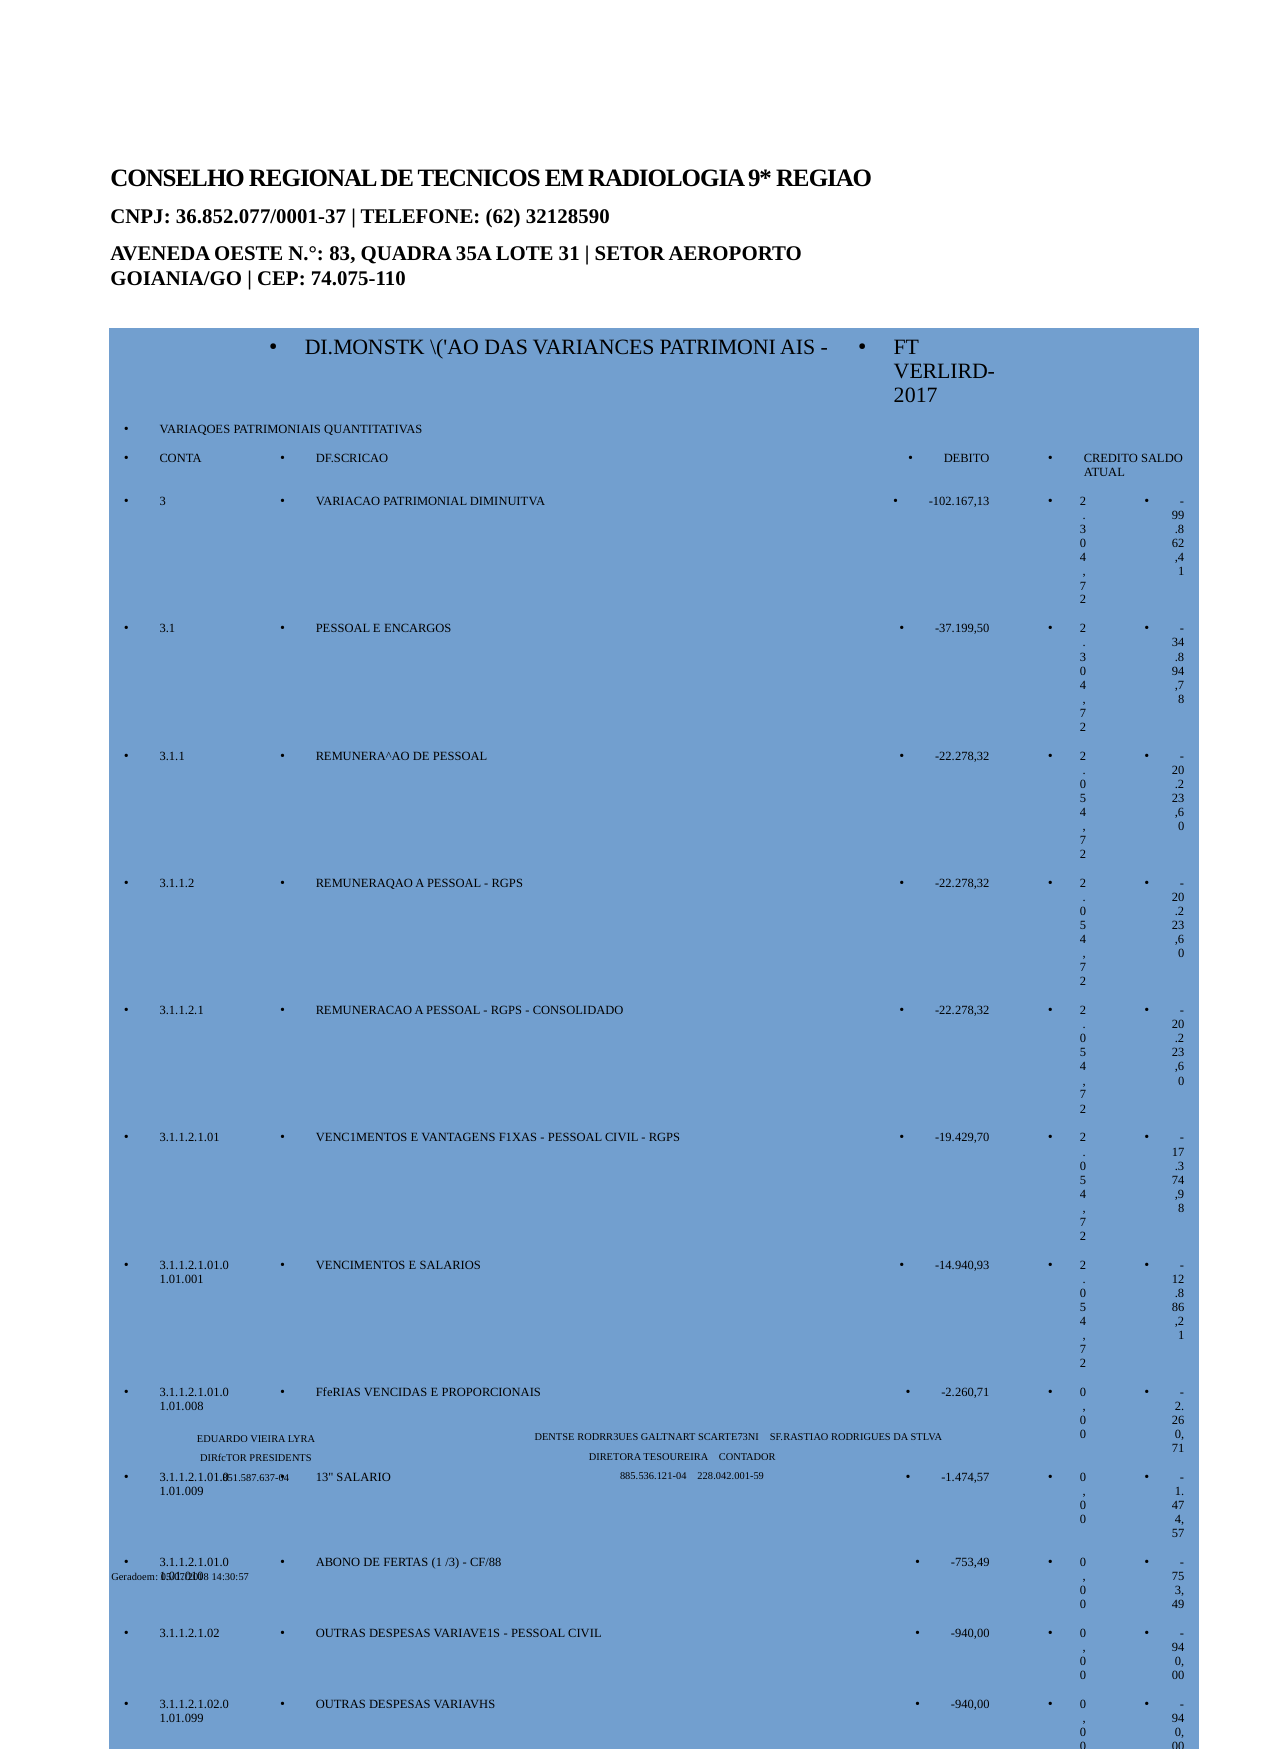

CONSELHO REGIONAL DE TECNICOS EM RADIOLOGIA 9* REGIAO
CNPJ: 36.852.077/0001-37 | TELEFONE: (62) 32128590
AVENEDA OESTE N.°: 83, QUADRA 35A LOTE 31 | SETOR AEROPORTO
GOIANIA/GO | CEP: 74.075-110
| | DI.MONSTK \('AO DAS VARIANCES PATRIMONI AIS - | FT VERLIRD- 2017 | | |
| --- | --- | --- | --- | --- |
| VARIAQOES PATRIMONIAIS QUANTITATIVAS | | | | |
| CONTA | DF.SCRICAO | dEbito | crEdito SALDO ATUAL | |
| 3 | VARIACAO PATRIMONIAL DIMINUITVA | -102.167,13 | 2.304,72 | -99.862,41 |
| 3.1 | PESSOAL E ENCARGOS | -37.199,50 | 2.304,72 | -34.894,78 |
| 3.1.1 | REMUNERA^AO DE PESSOAL | -22.278,32 | 2.054,72 | -20.223,60 |
| 3.1.1.2 | REMUNERAQAO A PESSOAL - RGPS | -22.278,32 | 2.054,72 | -20.223,60 |
| 3.1.1.2.1 | REMUNERACAO A PESSOAL - RGPS - CONSOLIDADO | -22.278,32 | 2.054,72 | -20.223,60 |
| 3.1.1.2.1.01 | VENC1MENTOS E VANTAGENS F1XAS - PESSOAL CIVIL - RGPS | -19.429,70 | 2.054,72 | -17.374,98 |
| 3.1.1.2.1.01.01.01.001 | VENCIMENTOS E SALARIOS | -14.940,93 | 2.054,72 | -12.886,21 |
| 3.1.1.2.1.01.01.01.008 | FfeRIAS VENCIDAS E PROPORCIONAIS | -2.260,71 | 0,00 | -2.260,71 |
| 3.1.1.2.1.01.01.01.009 | 13" SALARIO | -1.474,57 | 0,00 | -1.474,57 |
| 3.1.1.2.1.01.01.01.010 | ABONO DE FERTAS (1 /3) - CF/88 | -753,49 | 0,00 | -753,49 |
| 3.1.1.2.1.02 | OUTRAS DESPESAS VARIAVE1S - PESSOAL CIVIL | -940,00 | 0,00 | -940,00 |
| 3.1.1.2.1.02.01.01.099 | OUTRAS DESPESAS VARIAVHS | -940,00 | 0,00 | -940,00 |
| 3.1.1.2.1.99 | VPD DE REMUNERACAO DE PESSOAL PELO REGIME DE COMPETENCTA | -1.908,62 | 0,00 | -1.908,62 |
| 3.1.1.2.1.99.01.01.005 | PROVISAO DE INSS FERIAS | -663,06 | 0,00 | -663,06 |
| 3.1.1.2.1.99.01.01.006 | PROVISAO FGTS EERIAS | -240,99 | 0,00 | -240,99 |
| 3.1.1.2.1,99.01.01.007 | PROVISAO PARA PIS SOBRE FERIAS | -30,08 | 0,00 | -30,08 |
| 3.1.1.2.1.99.01.01.008 | 1RRF A RECOLHER | -546,87 | 0,00 | -546,87 |
| 3.1.1.2.1.99.01.01.009 | PROVISAO DE INSS SOB 13° SALARIO | -294,92 | 0,00 | -294,92 |
| 3.1.1.2.1.99.01.01.010 | PROVISAO DE FGTS SOB 13” SALARIO | -117,96 | 0,00 | -117,96 |
| 3.1.1.2.1.99.01.01.011 | PROVISAO DE PIS SOB 13" SALARIO | -14,74 | 0,00 | -14,74 |
| 3.1.2 | ENCARGOS PATRONAIS | -6.765,27 | 0,00 | -6.765,27 |
| 3.1.2.2 | ENCARGOS PATRONAIS - RGPS | -5.197,65 | 0,00 | -5.197,65 |
| 3.1.2.2.1 | ENCARGOS PATRONAIS - RGPS - CONSOLIDAQAO | -5.197,65 | 0,00 | -5.197,65 |
DENTSE RODRR3UES GALTNART SCARTE73NI SF.RASTIAO RODRIGUES DA STLVA
DIRETORA TESOUREIRA CONTADOR
885.536.121-04 228.042.001-59
EDUARDO VIEIRA LYRA DIRfcTOR PRESIDENTS 851.587.637-04
Geradoem: 05/07/2018 14:30:57